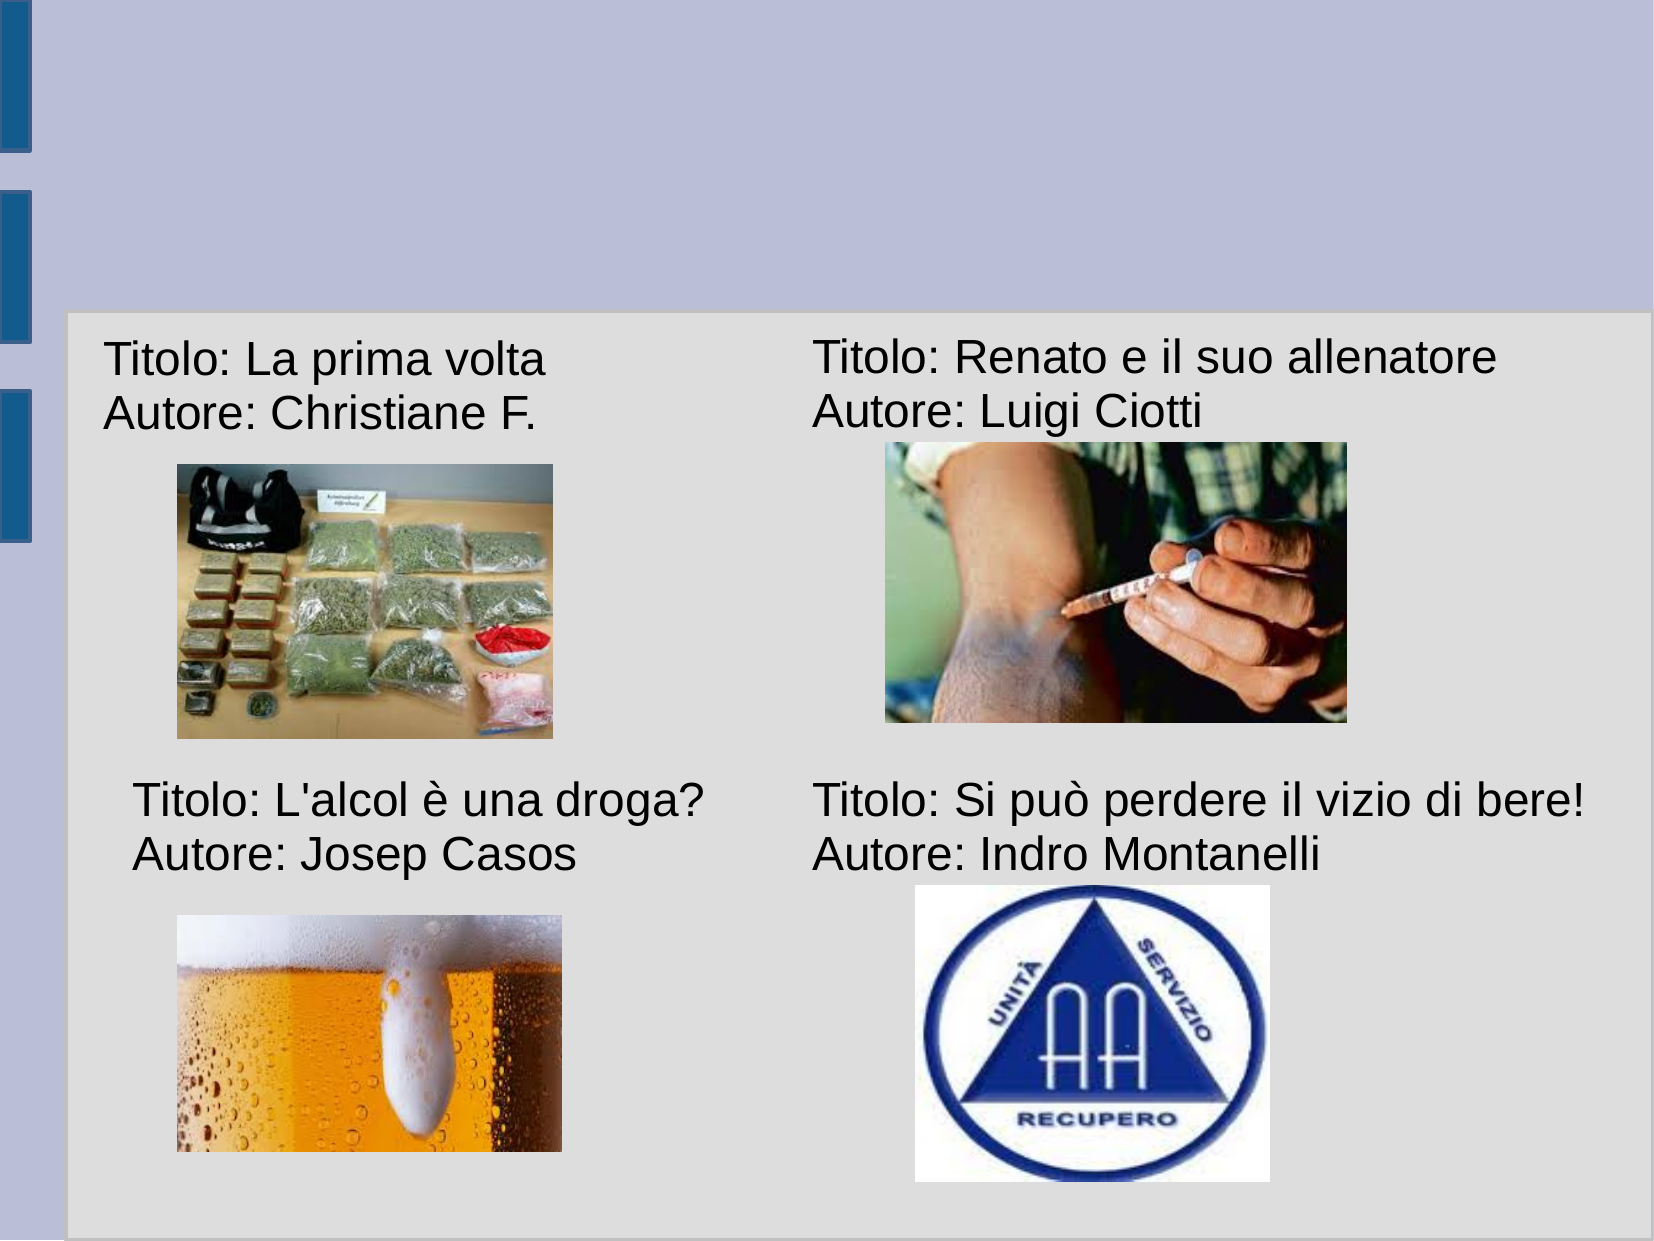

#
Titolo: Renato e il suo allenatore Autore: Luigi Ciotti
Titolo: La prima volta Autore: Christiane F.
Titolo: L'alcol è una droga? Autore: Josep Casos
Titolo: Si può perdere il vizio di bere! Autore: Indro Montanelli